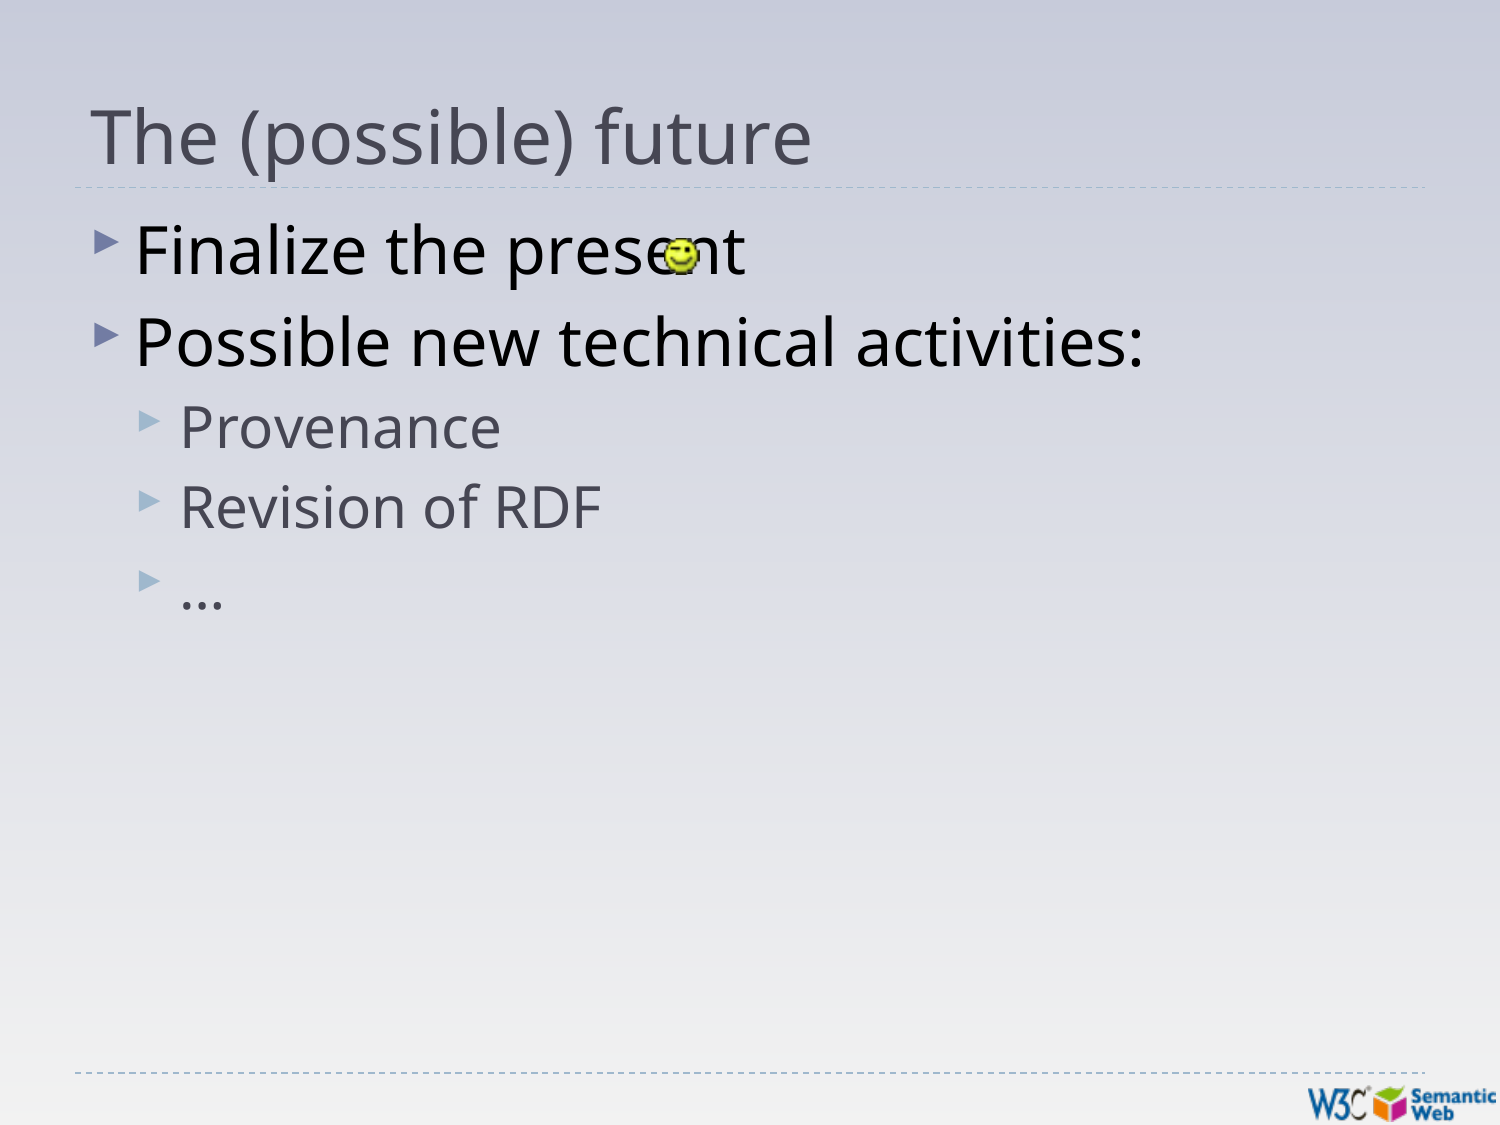

# The (possible) future
Finalize the present
Possible new technical activities:
Provenance
Revision of RDF
…